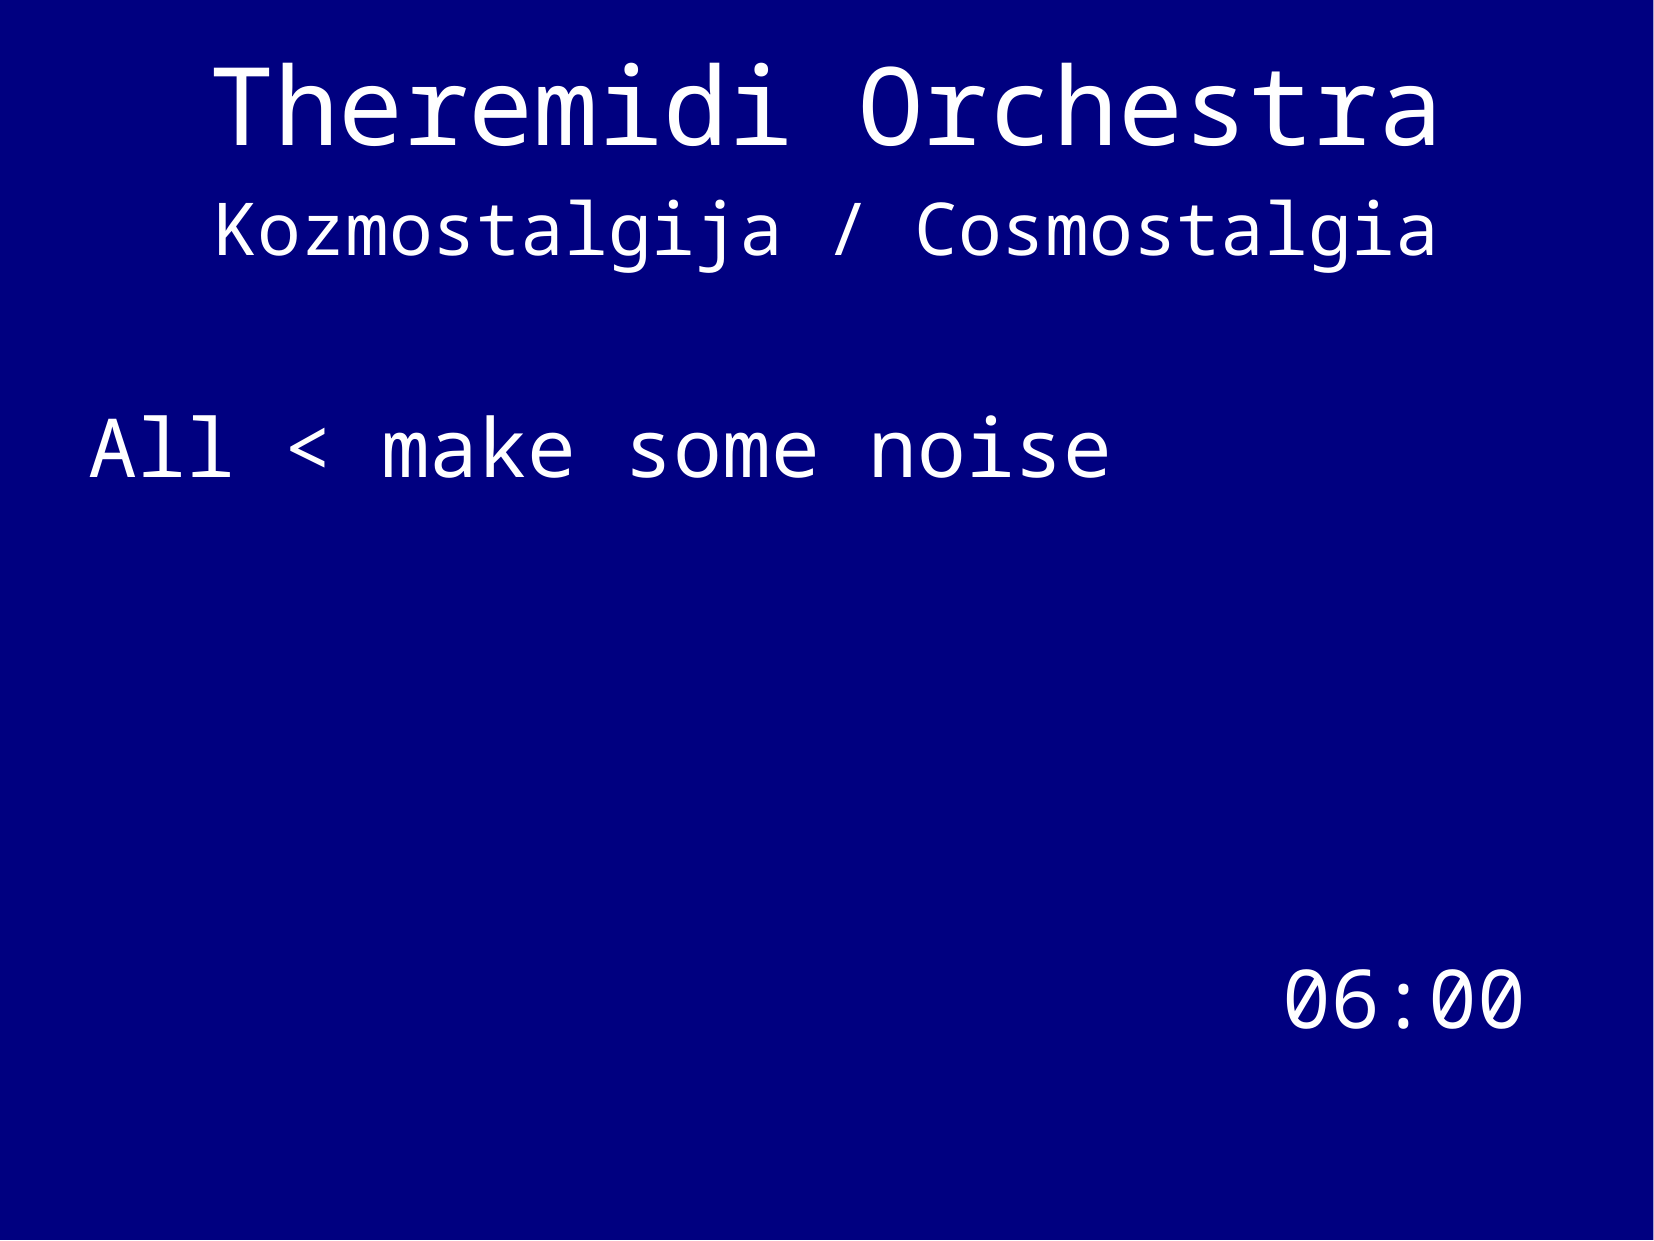

# Theremidi Orchestra Kozmostalgija / Cosmostalgia
All < make some noise
06:00